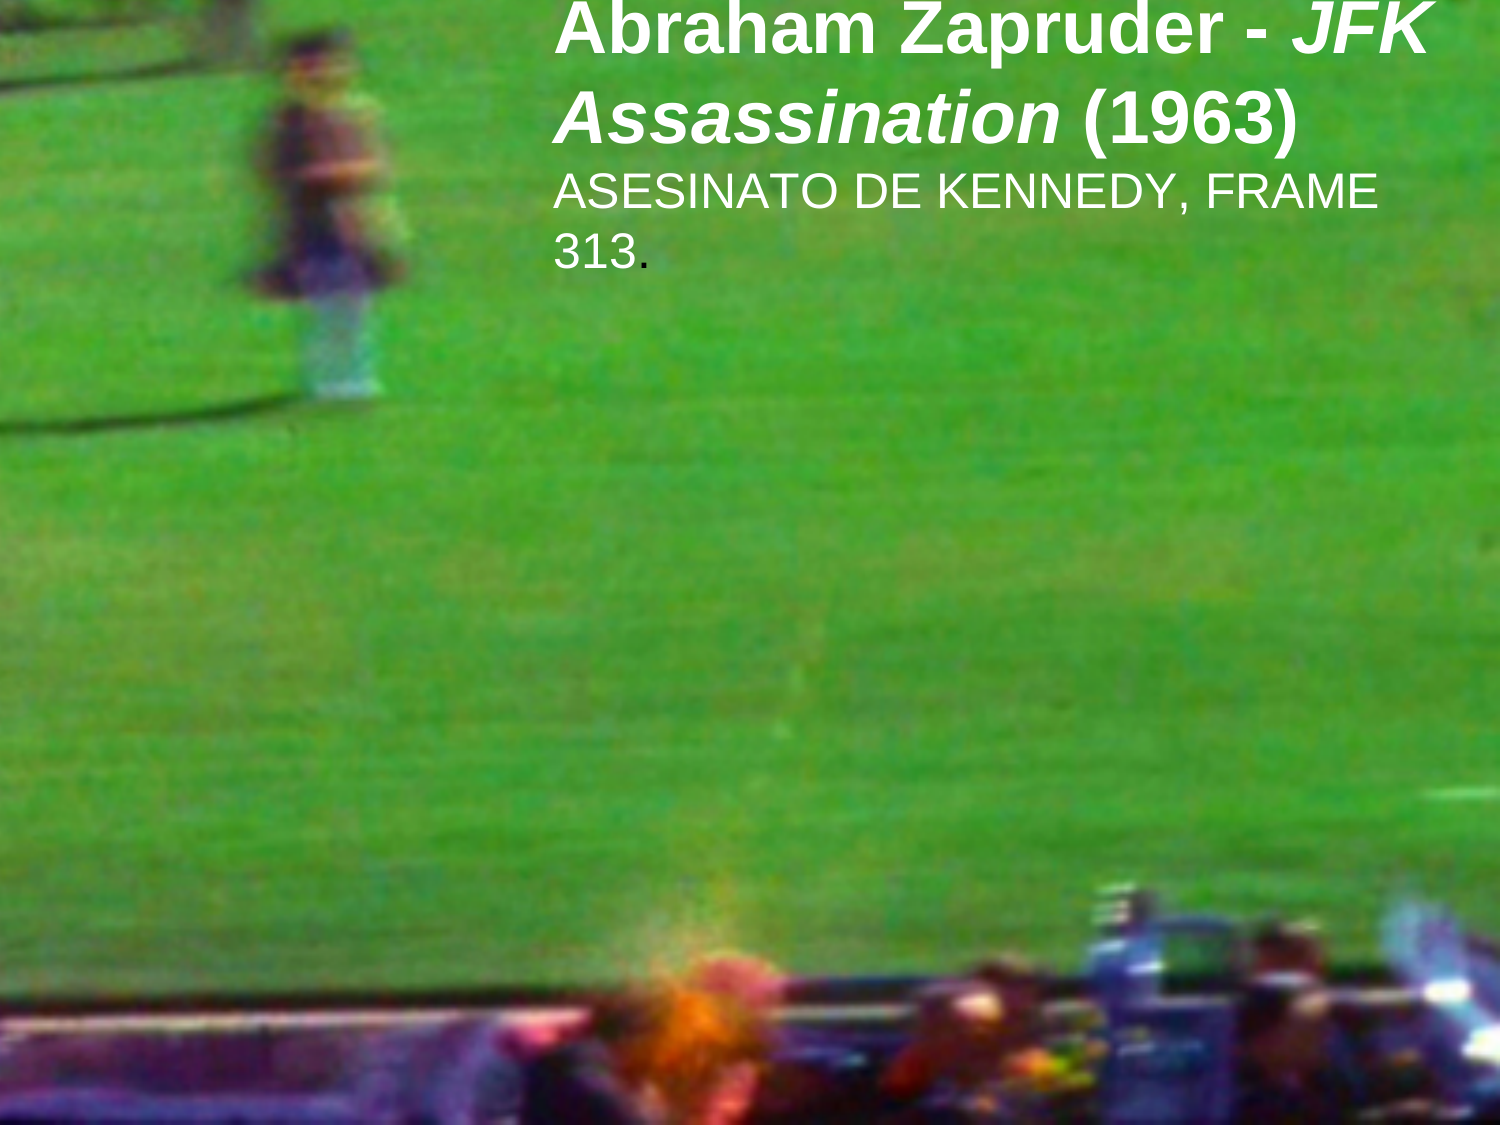

Abraham Zapruder - JFK Assassination (1963)
ASESINATO DE KENNEDY, FRAME 313.